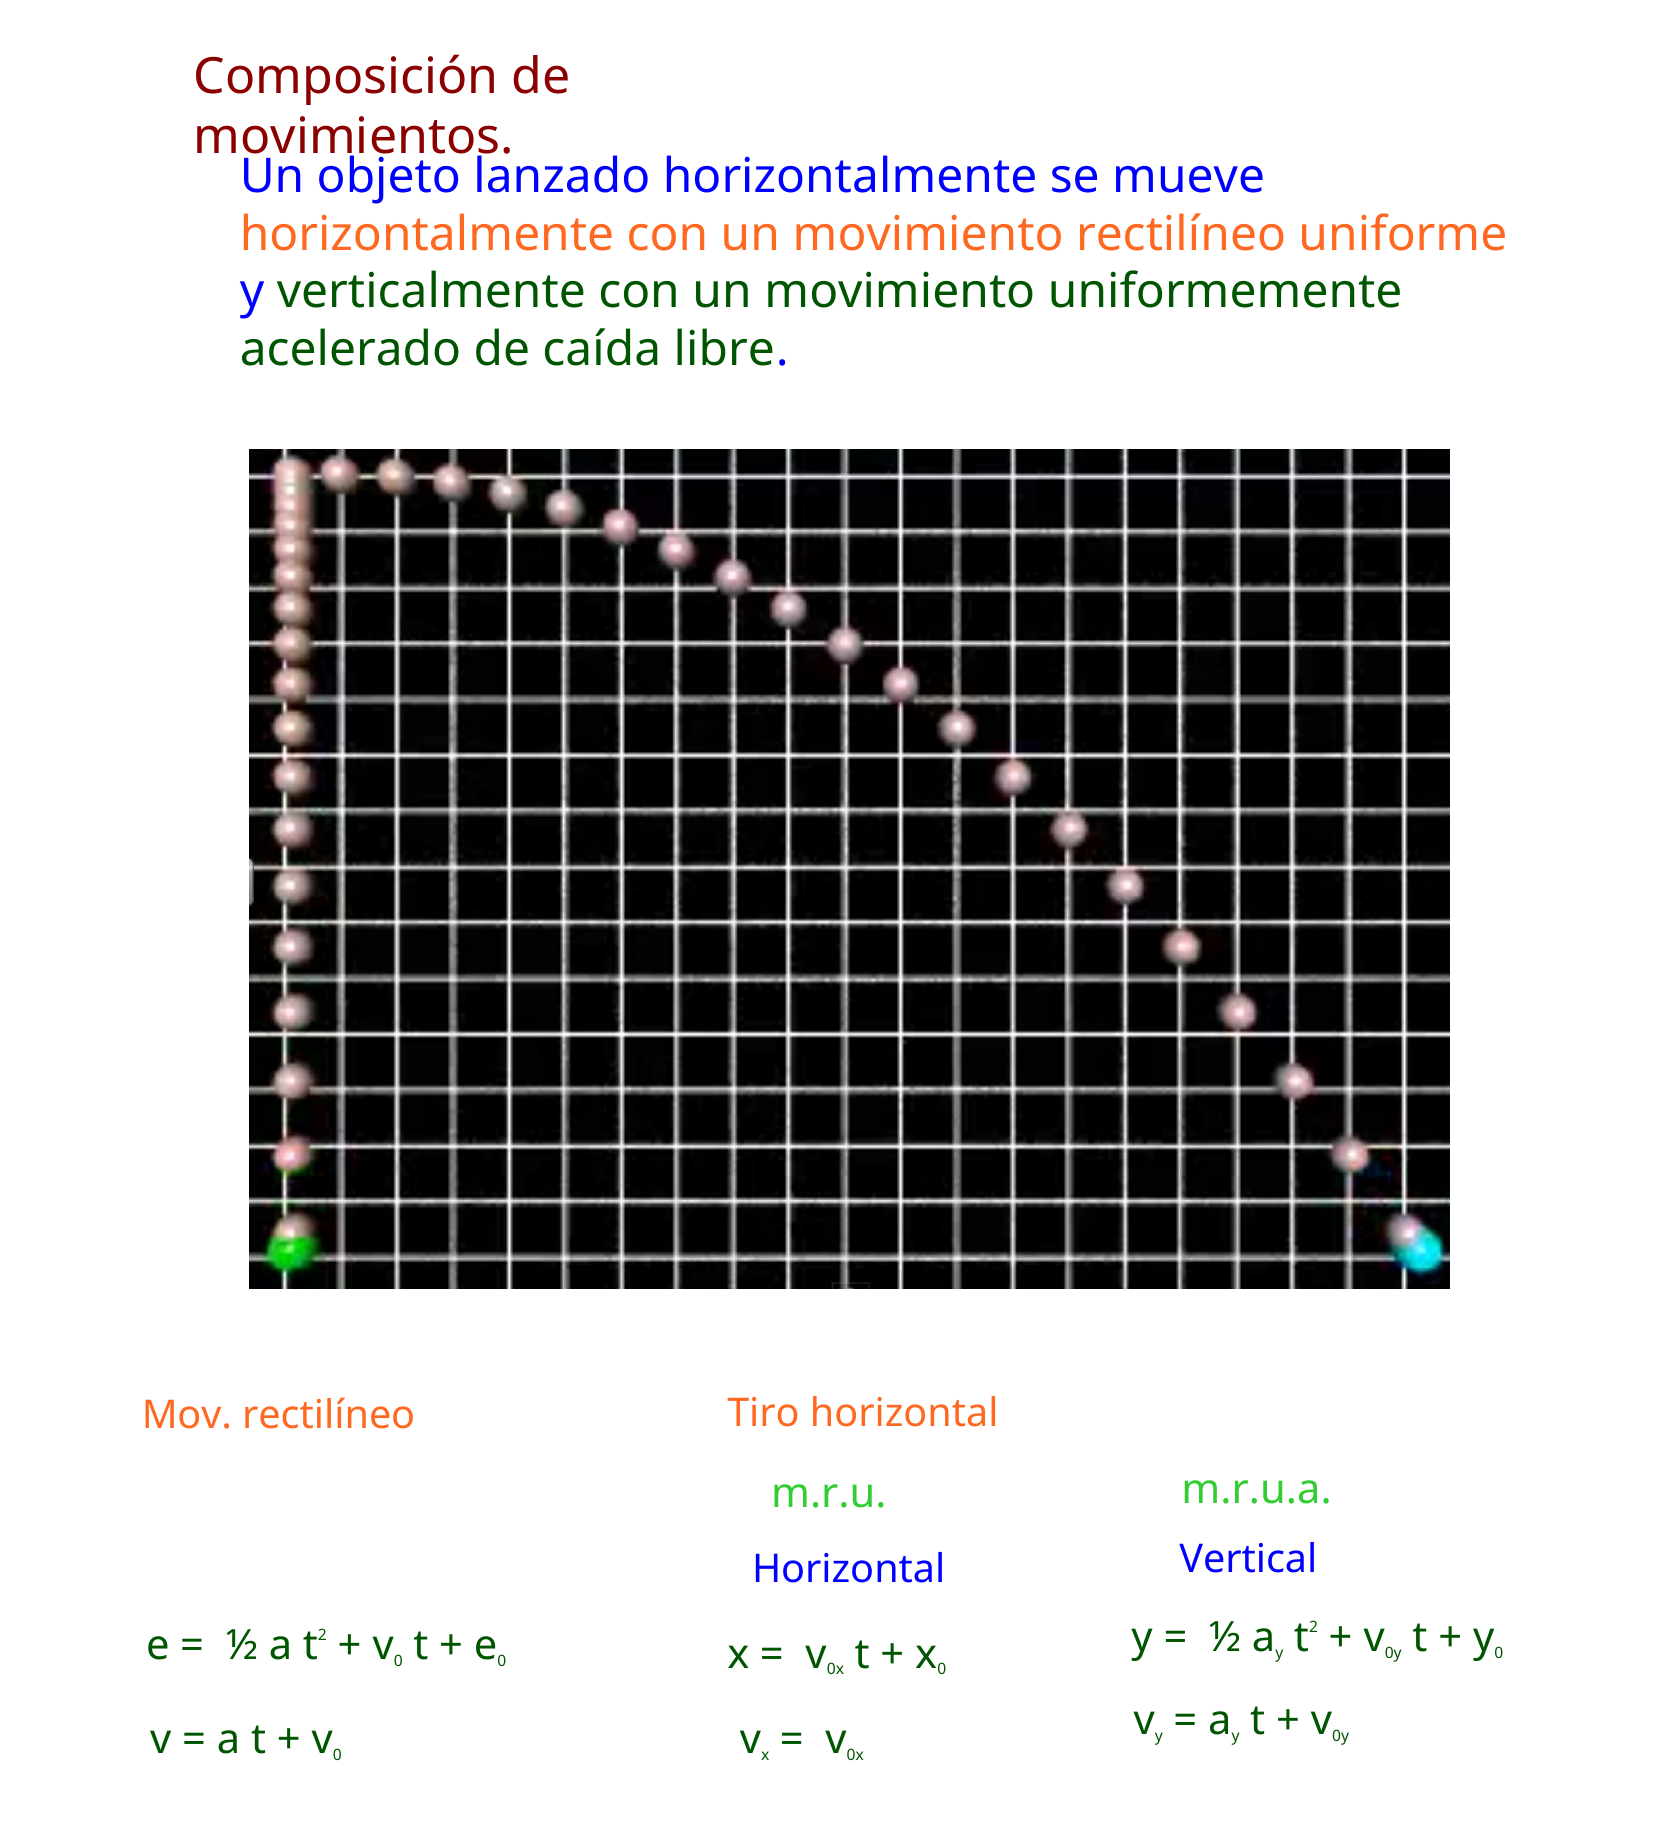

Composición de movimientos.
Un objeto lanzado horizontalmente se mueve horizontalmente con un movimiento rectilíneo uniforme y verticalmente con un movimiento uniformemente acelerado de caída libre.
Tiro horizontal
Mov. rectilíneo
m.r.u.a.
m.r.u.
Vertical
Horizontal
y = ½ ay t2 + v0y t + y0
e = ½ a t2 + v0 t + e0
x = v0x t + x0
vy = ay t + v0y
v = a t + v0
vx = v0x